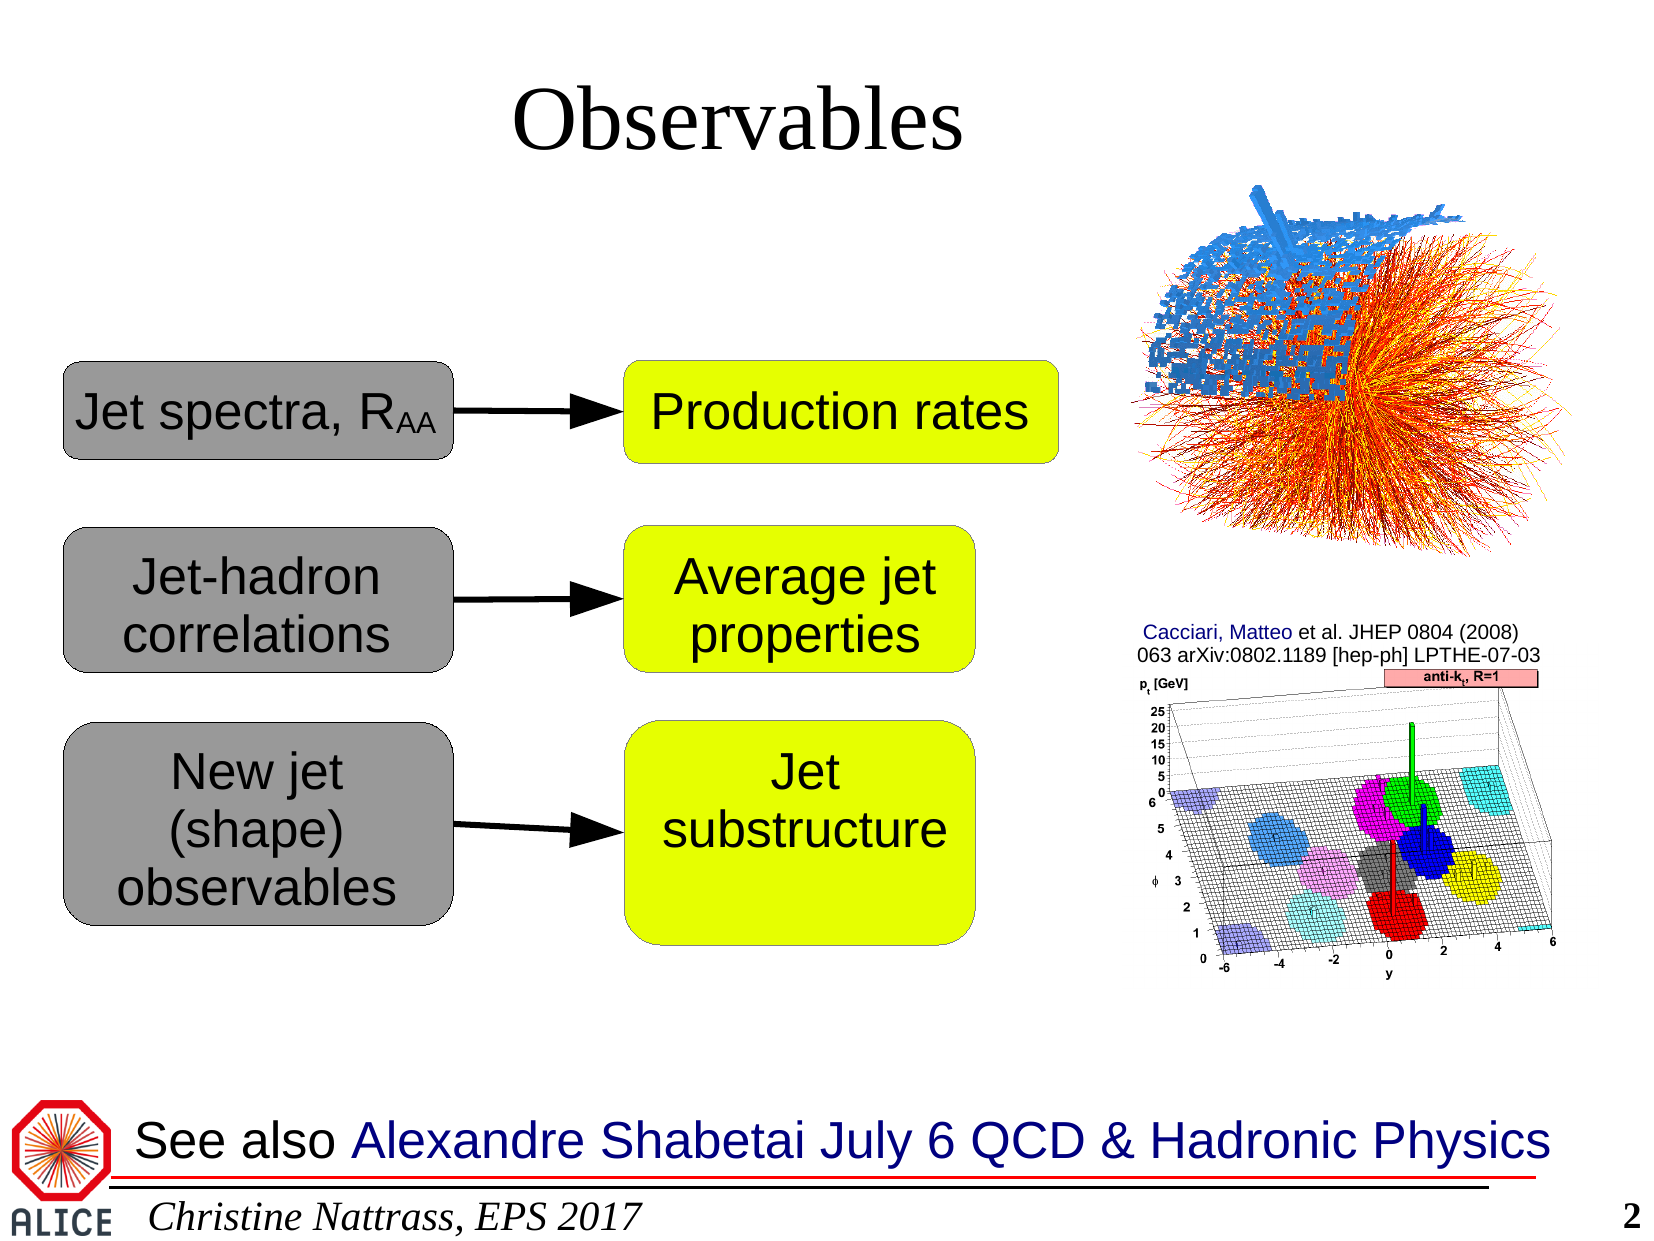

# Observables
Jet spectra, RAA
Production rates
Jet-hadron correlations
Average jet properties
 Cacciari, Matteo et al. JHEP 0804 (2008) 063 arXiv:0802.1189 [hep-ph] LPTHE-07-03
New jet (shape) observables
Jet substructure
Spectra & RAA
Jet-hadron correlations
Jet structure
See also Alexandre Shabetai July 6 QCD & Hadronic Physics
Tracks
Jet candidates
Jet finding algorithm
Clusters
Particles